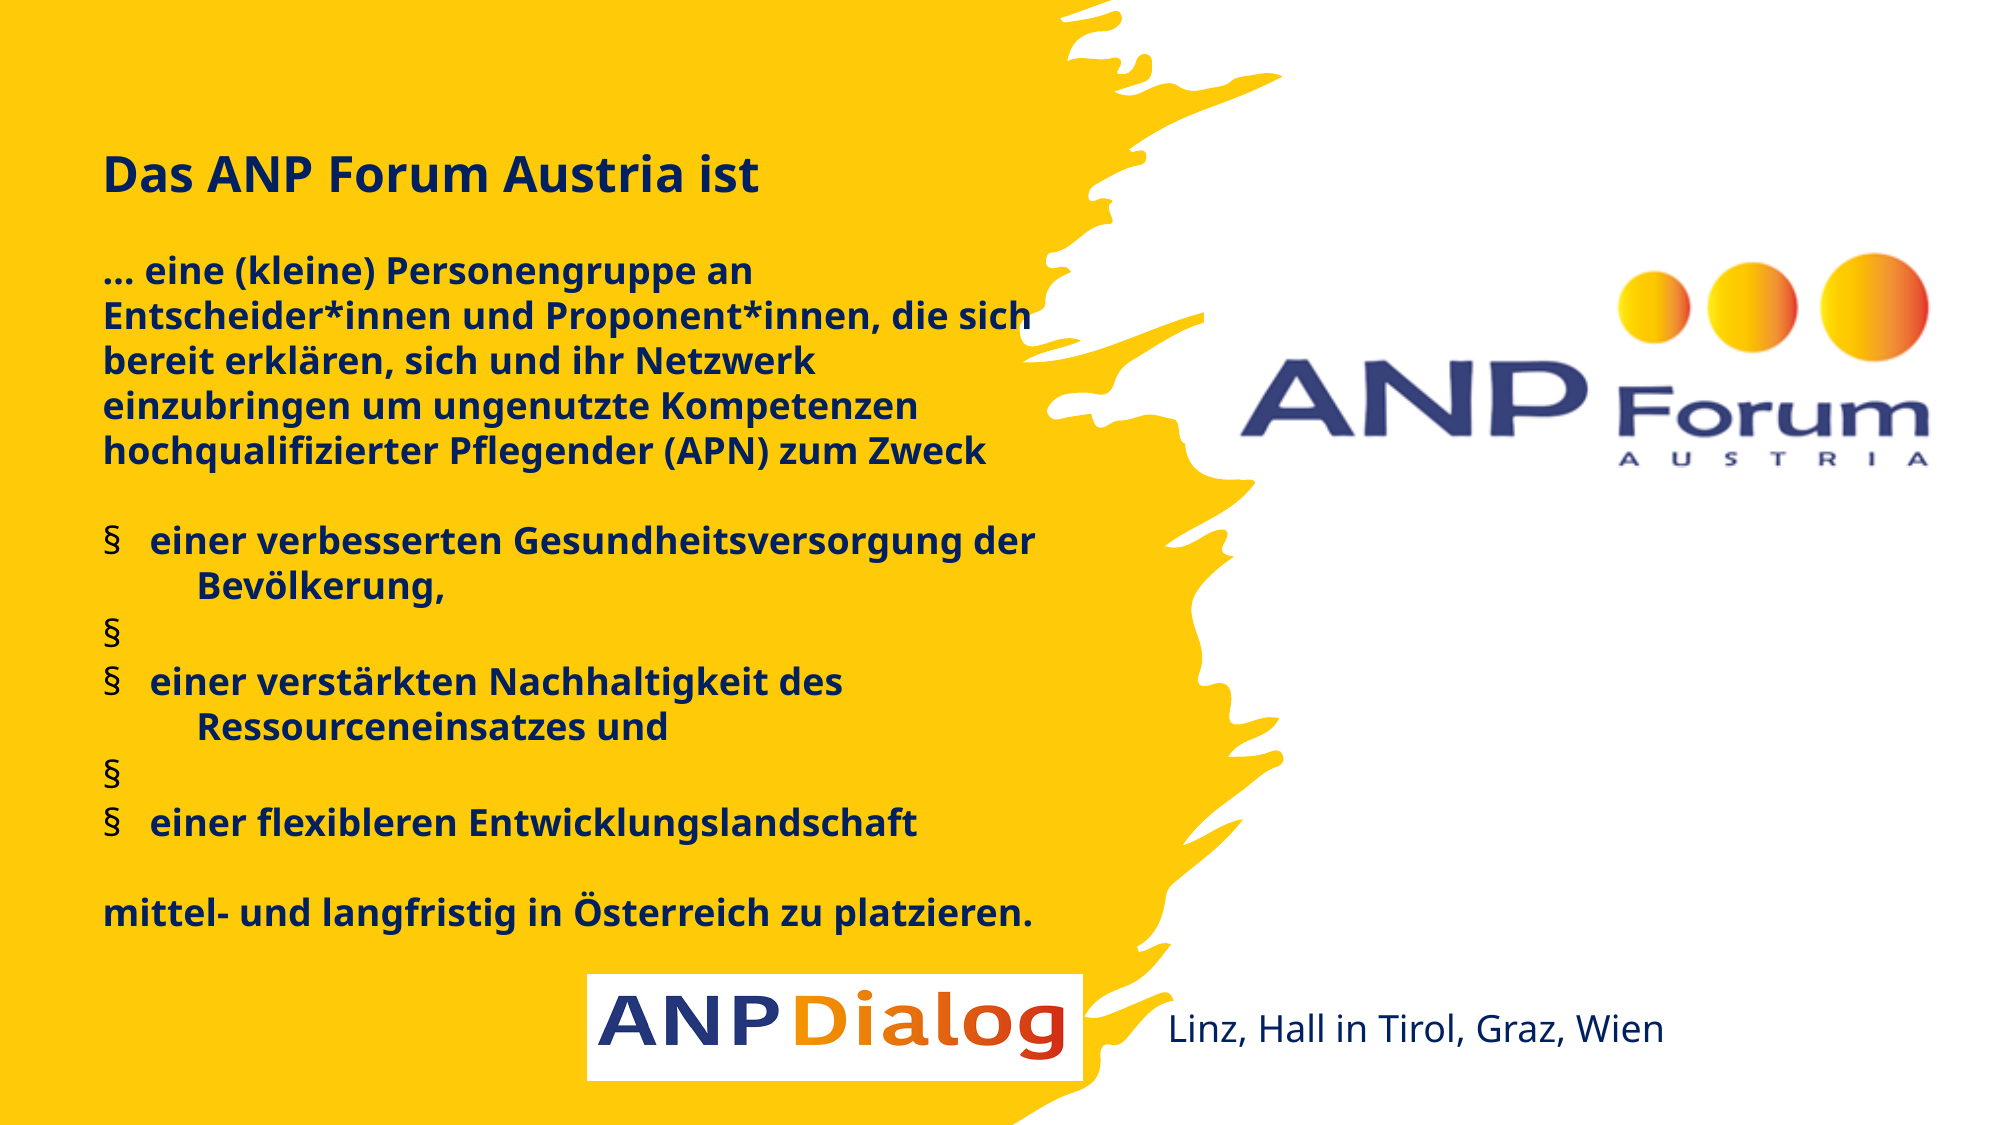

Das ANP Forum Austria ist
… eine (kleine) Personengruppe an Entscheider*innen und Proponent*innen, die sich bereit erklären, sich und ihr Netzwerk einzubringen um ungenutzte Kompetenzen hochqualifizierter Pflegender (APN) zum Zweck
einer verbesserten Gesundheitsversorgung der Bevölkerung,
einer verstärkten Nachhaltigkeit des Ressourceneinsatzes und
einer flexibleren Entwicklungslandschaft
mittel- und langfristig in Österreich zu platzieren.
Linz, Hall in Tirol, Graz, Wien